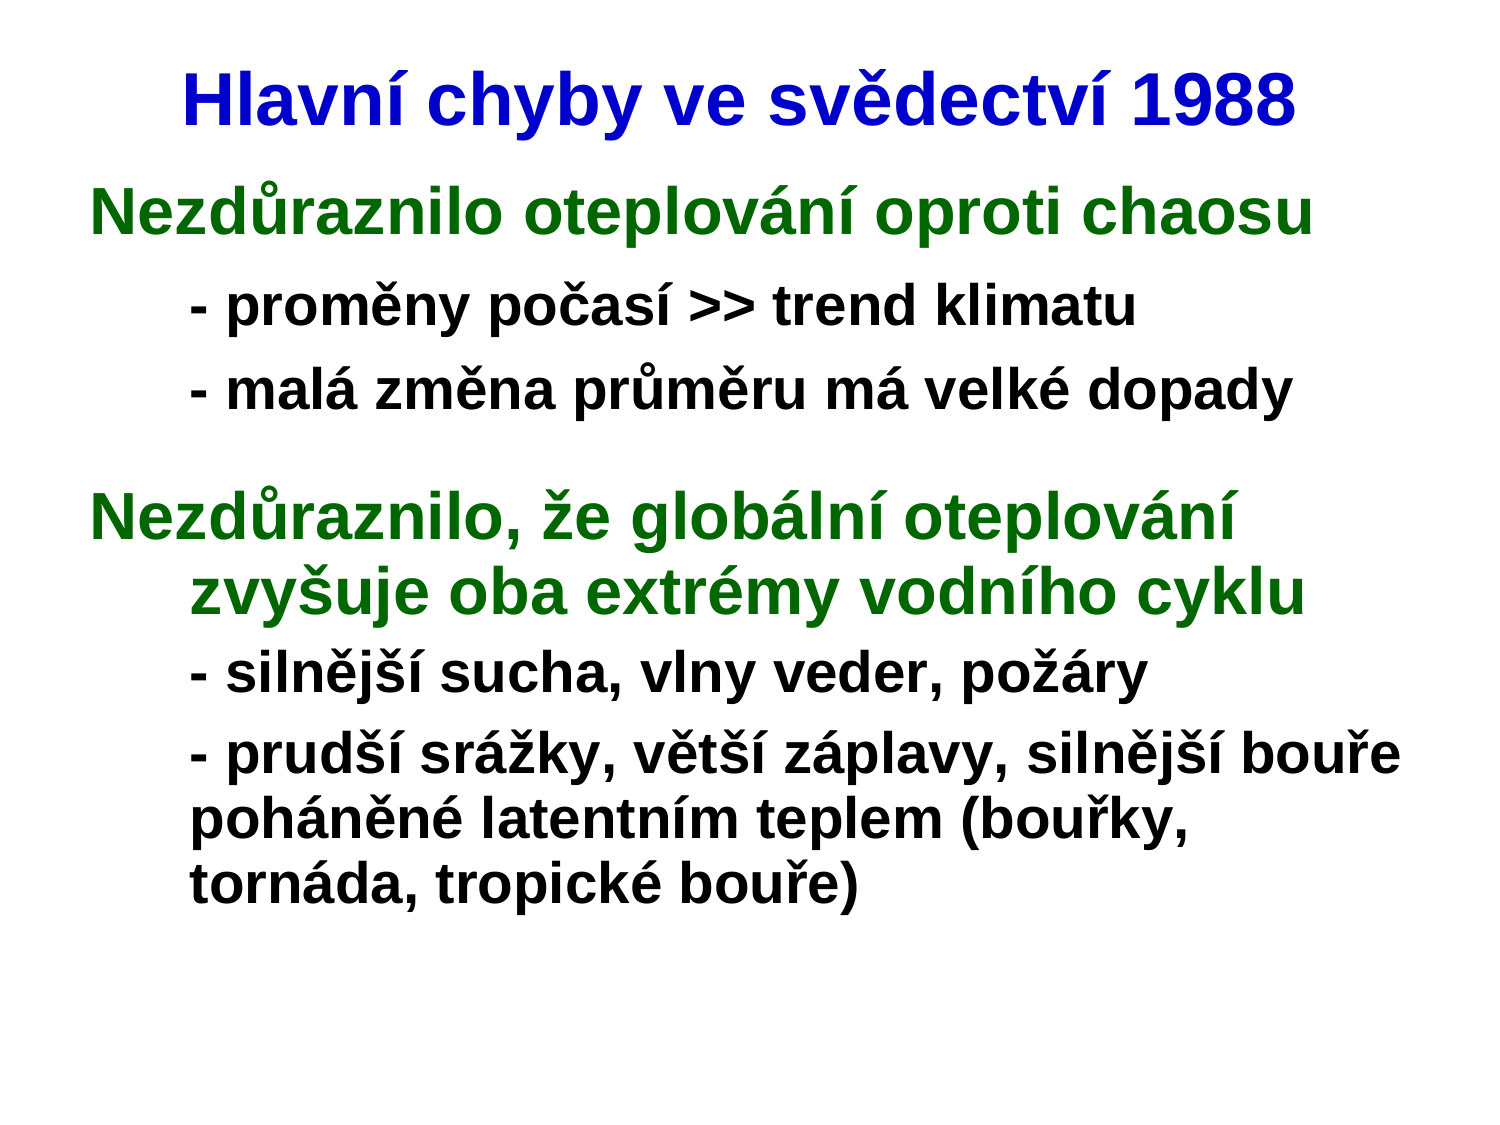

# Hlavní chyby ve svědectví 1988
Nezdůraznilo oteplování oproti chaosu
	- proměny počasí >> trend klimatu
	- malá změna průměru má velké dopady
Nezdůraznilo, že globální oteplování zvyšuje oba extrémy vodního cyklu
	- silnější sucha, vlny veder, požáry
	- prudší srážky, větší záplavy, silnější bouře poháněné latentním teplem (bouřky, tornáda, tropické bouře)